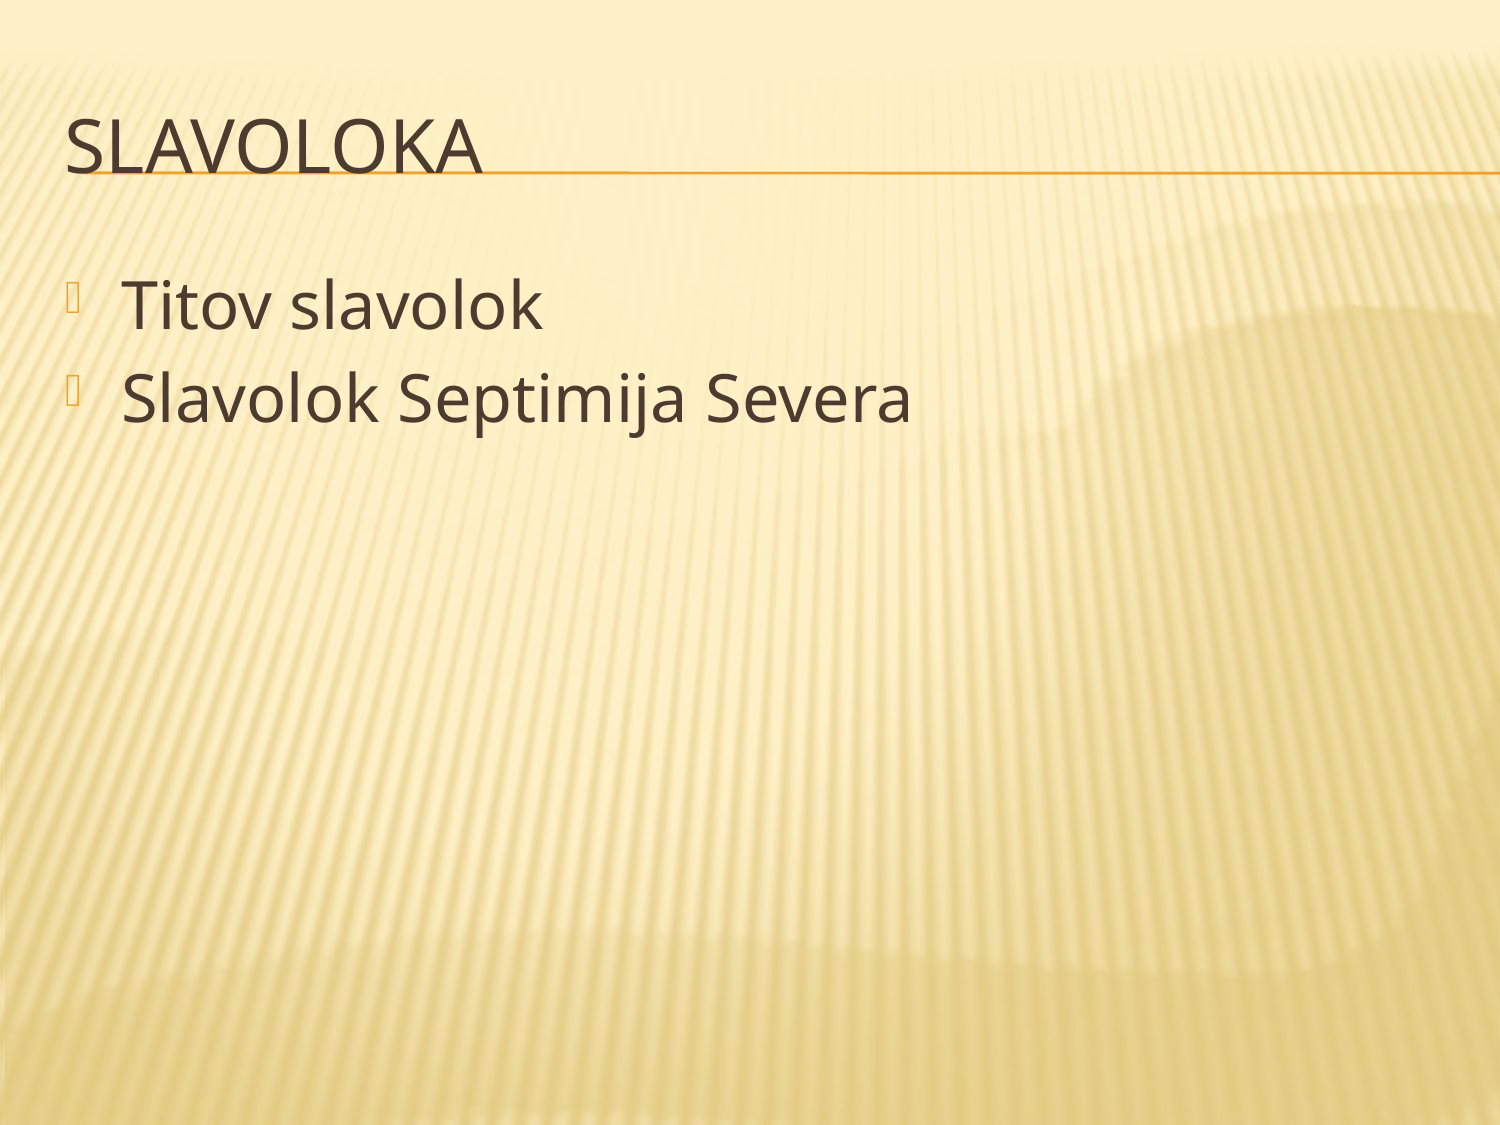

# slavoloka
Titov slavolok
Slavolok Septimija Severa